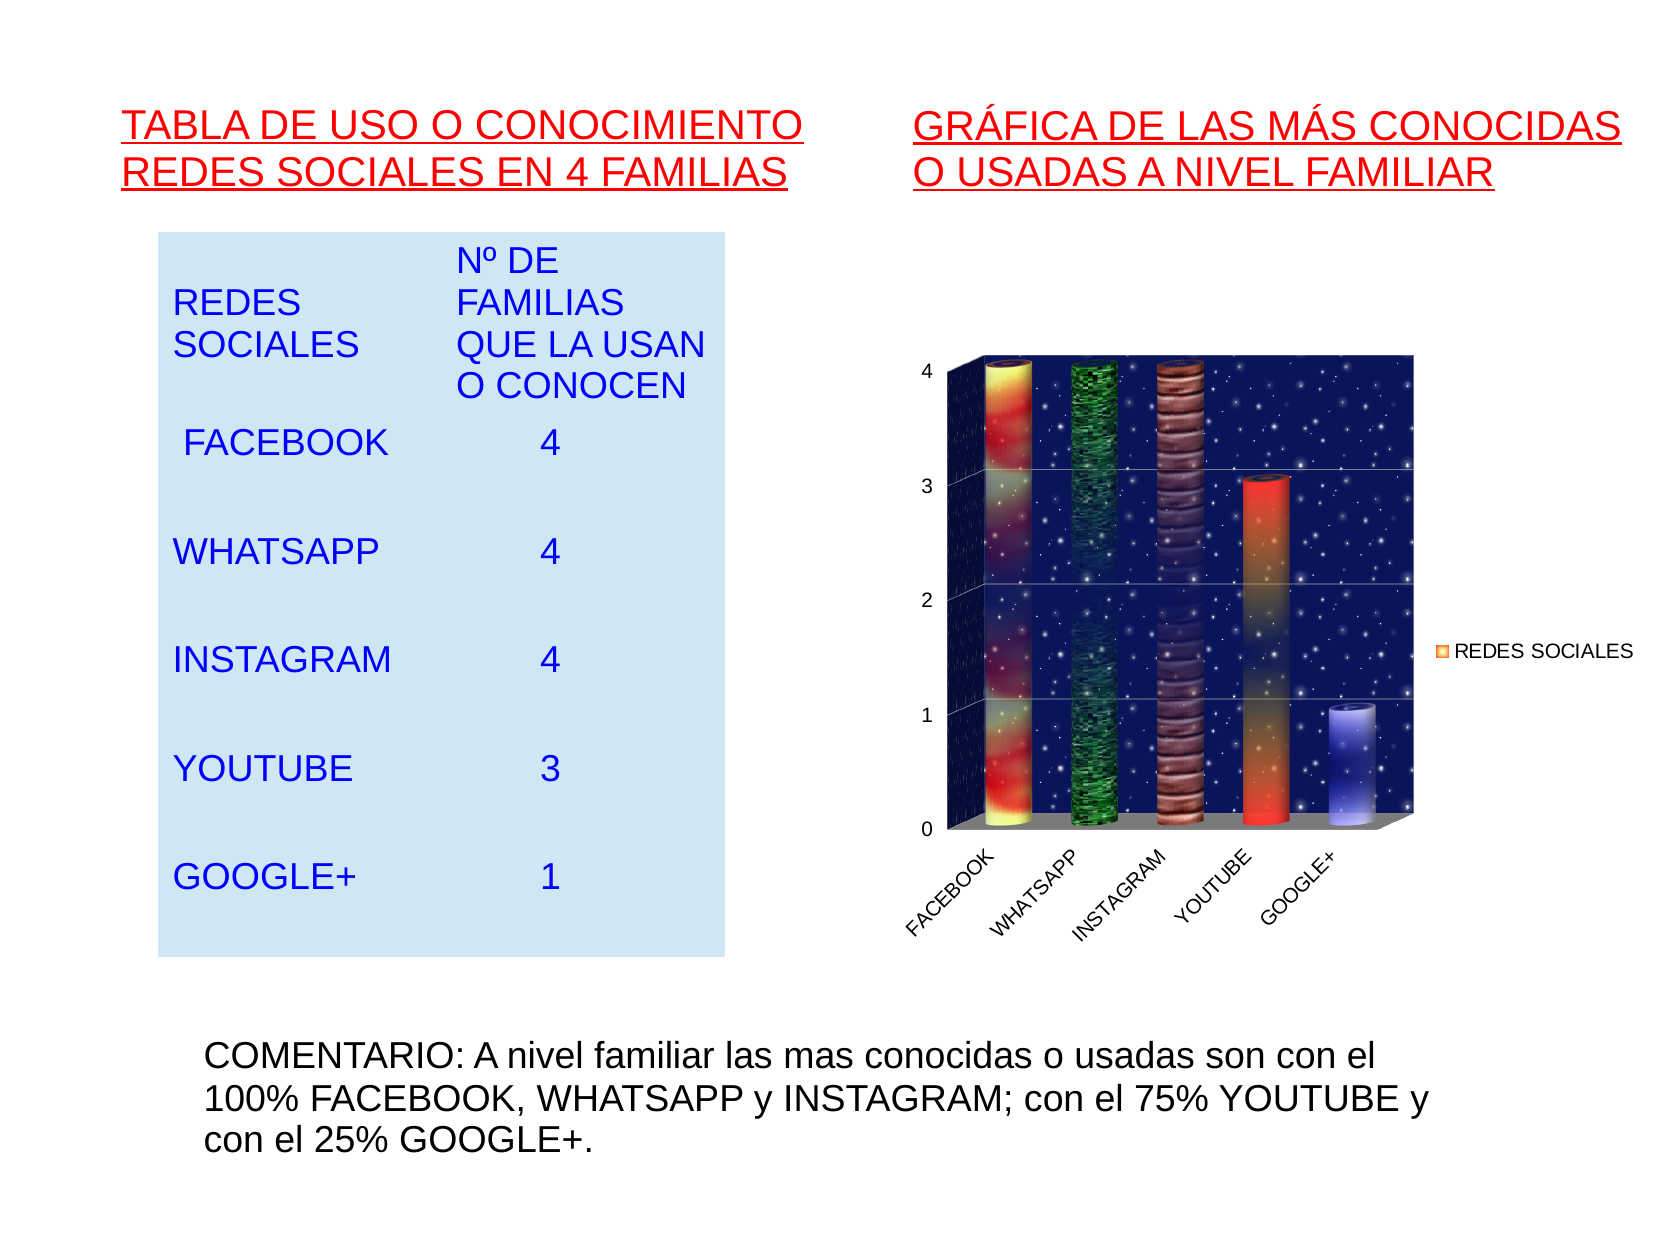

TABLA DE USO O CONOCIMIENTO REDES SOCIALES EN 4 FAMILIAS
GRÁFICA DE LAS MÁS CONOCIDAS O USADAS A NIVEL FAMILIAR
| REDES SOCIALES | Nº DE FAMILIAS QUE LA USAN O CONOCEN |
| --- | --- |
| FACEBOOK | 4 |
| WHATSAPP | 4 |
| INSTAGRAM | 4 |
| YOUTUBE | 3 |
| GOOGLE+ | 1 |
[unsupported chart]
COMENTARIO: A nivel familiar las mas conocidas o usadas son con el 100% FACEBOOK, WHATSAPP y INSTAGRAM; con el 75% YOUTUBE y con el 25% GOOGLE+.